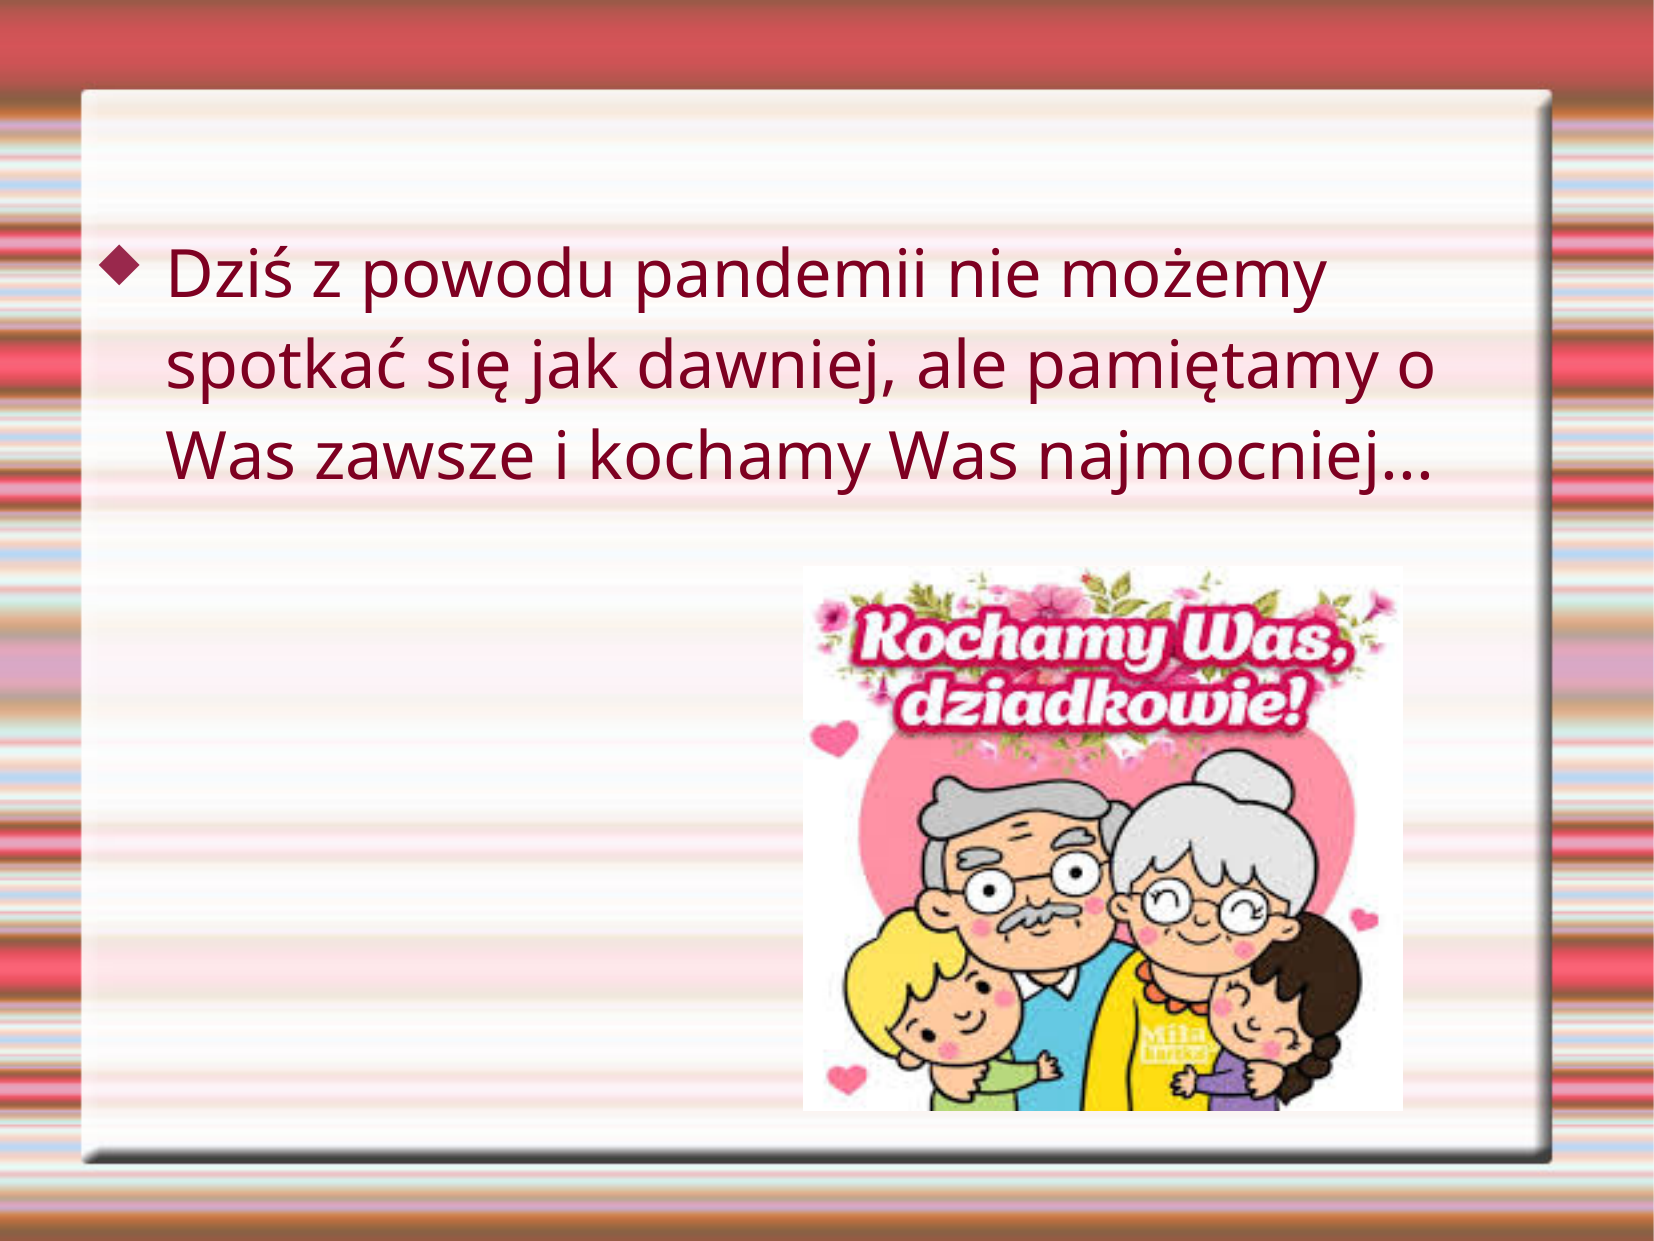

Dziś z powodu pandemii nie możemy spotkać się jak dawniej, ale pamiętamy o Was zawsze i kochamy Was najmocniej...
#